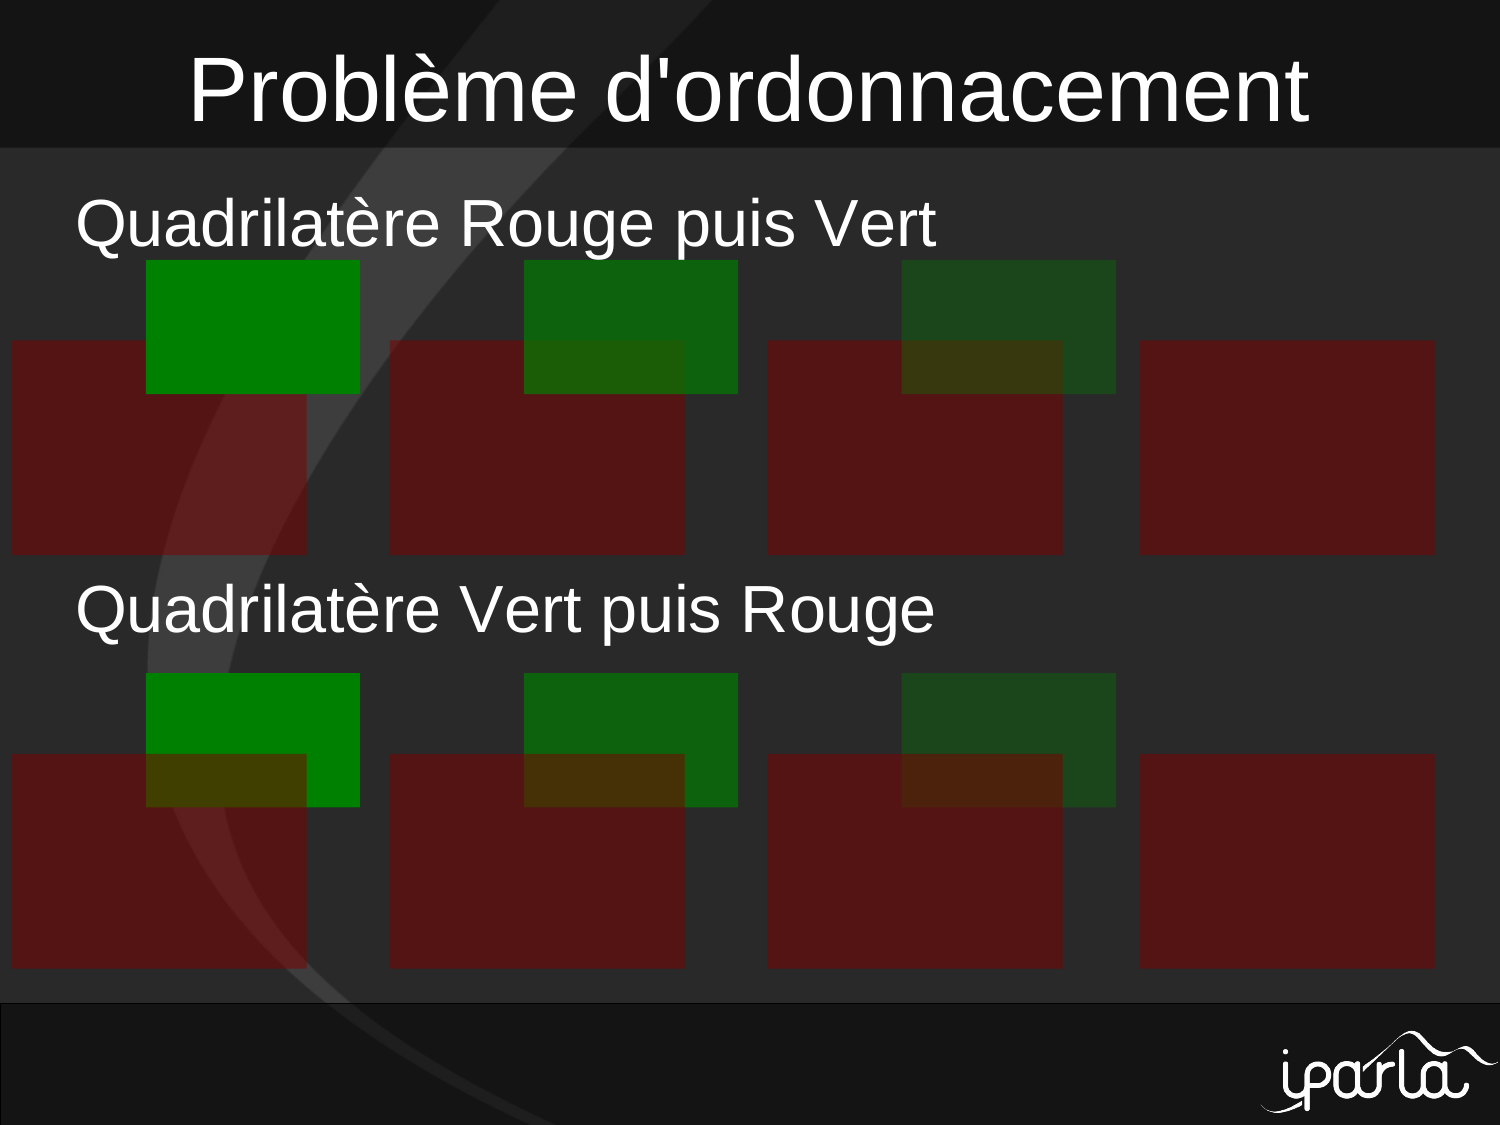

# Problème d'ordonnacement
Quadrilatère Rouge puis Vert
Quadrilatère Vert puis Rouge